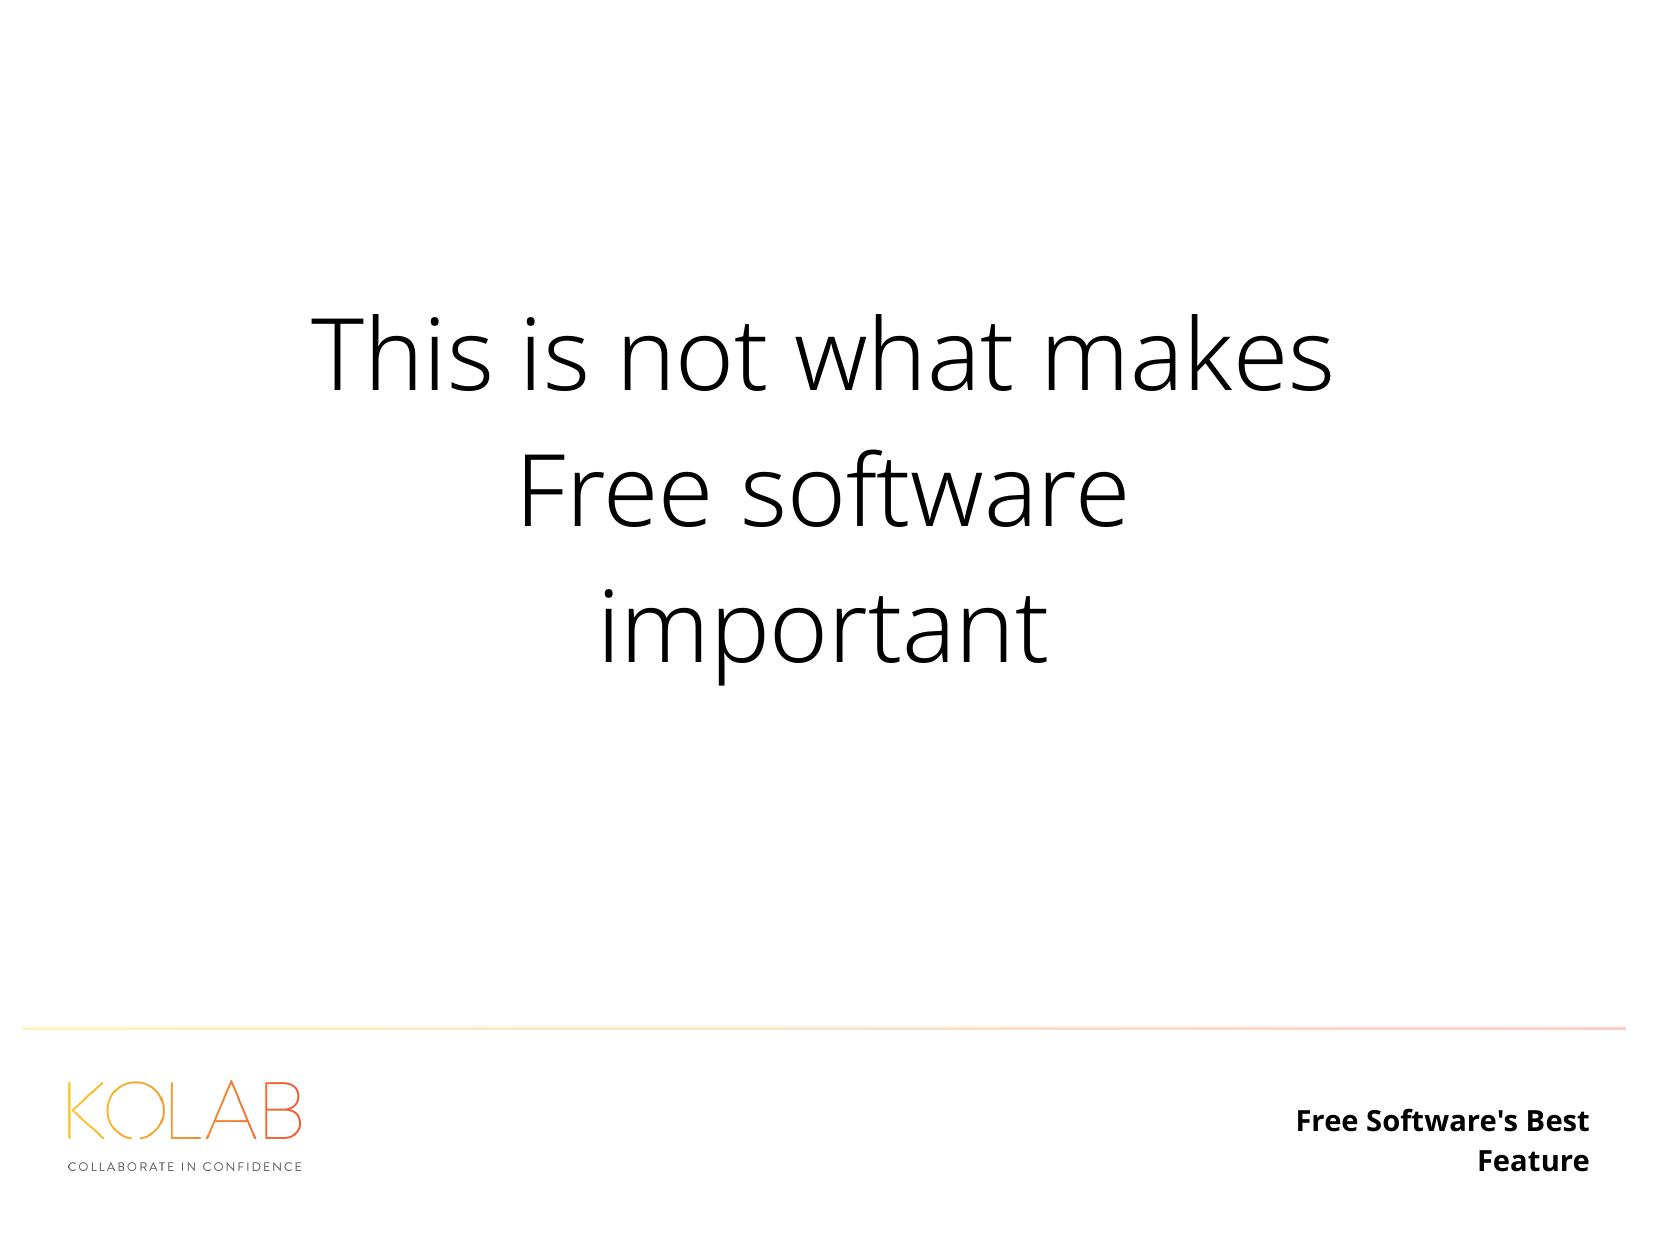

# This is not what makes Free software important